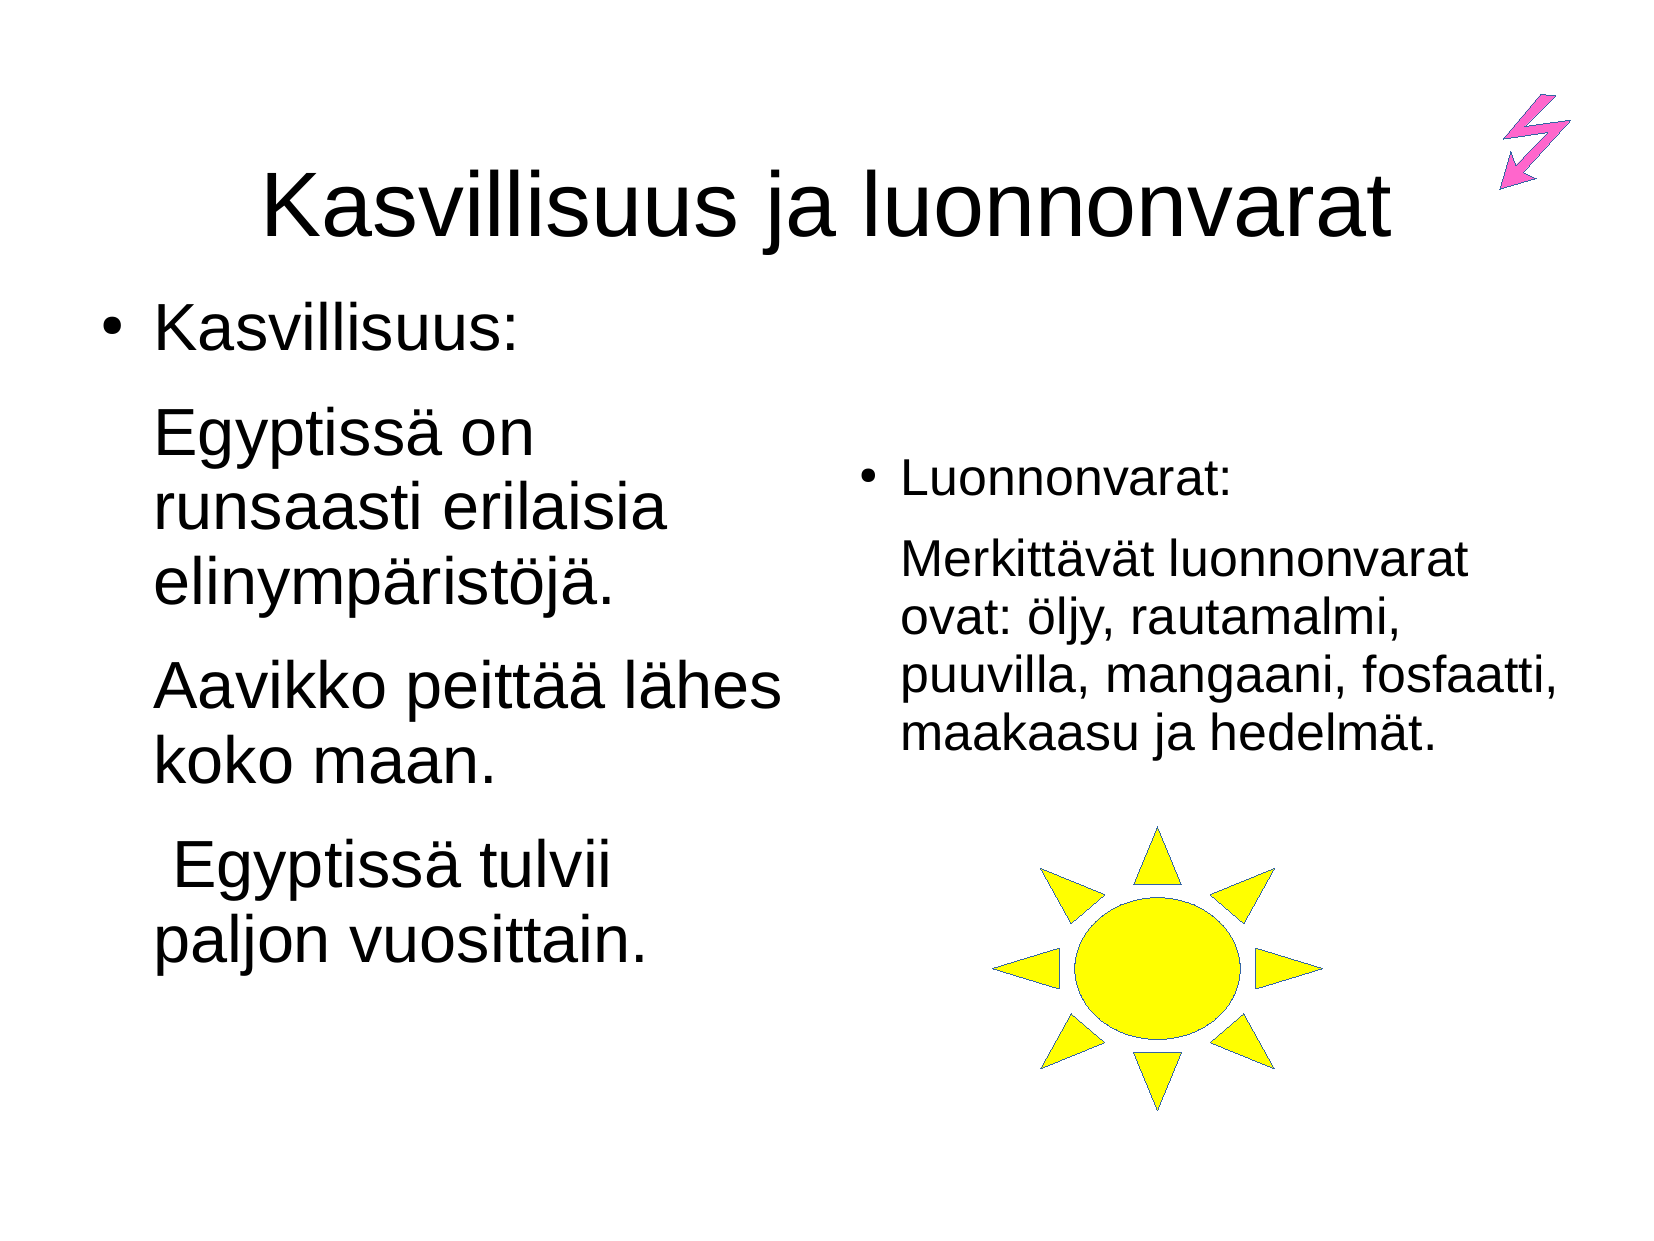

# Kasvillisuus ja luonnonvarat
Kasvillisuus:
Egyptissä on runsaasti erilaisia elinympäristöjä.
Aavikko peittää lähes koko maan.
 Egyptissä tulvii paljon vuosittain.
Luonnonvarat:
Merkittävät luonnonvarat ovat: öljy, rautamalmi, puuvilla, mangaani, fosfaatti, maakaasu ja hedelmät.